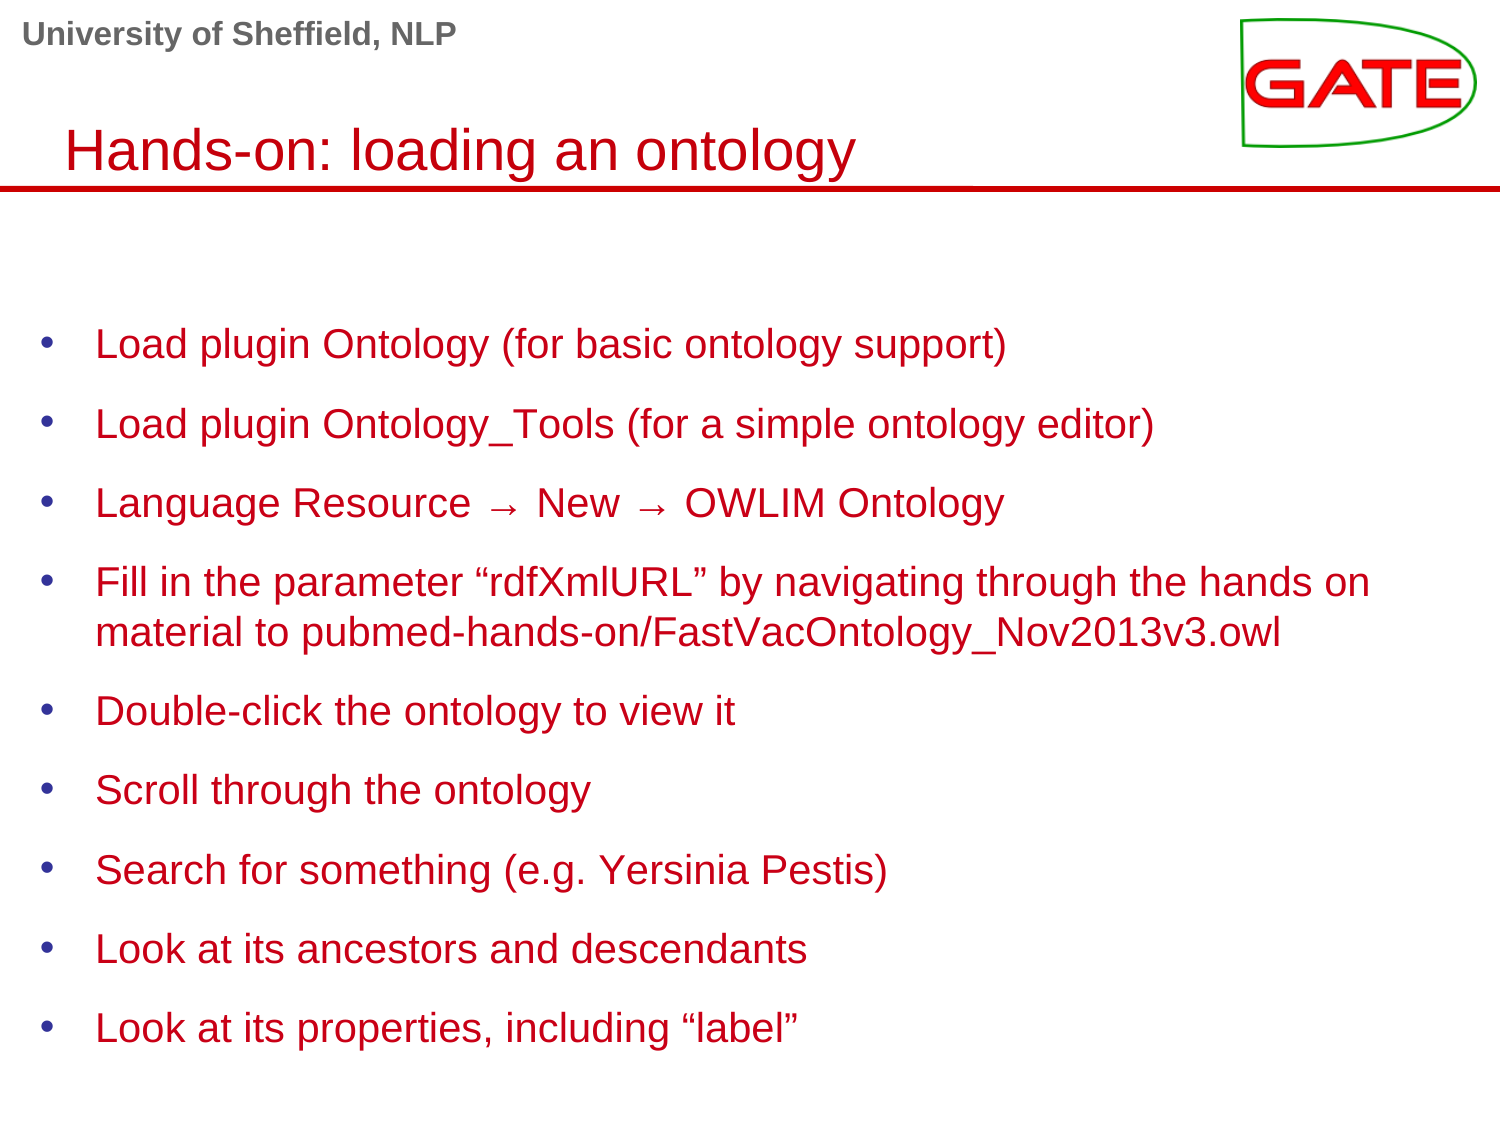

# Hands-on: loading an ontology
Load plugin Ontology (for basic ontology support)
Load plugin Ontology_Tools (for a simple ontology editor)
Language Resource → New → OWLIM Ontology
Fill in the parameter “rdfXmlURL” by navigating through the hands on material to pubmed-hands-on/FastVacOntology_Nov2013v3.owl
Double-click the ontology to view it
Scroll through the ontology
Search for something (e.g. Yersinia Pestis)
Look at its ancestors and descendants
Look at its properties, including “label”